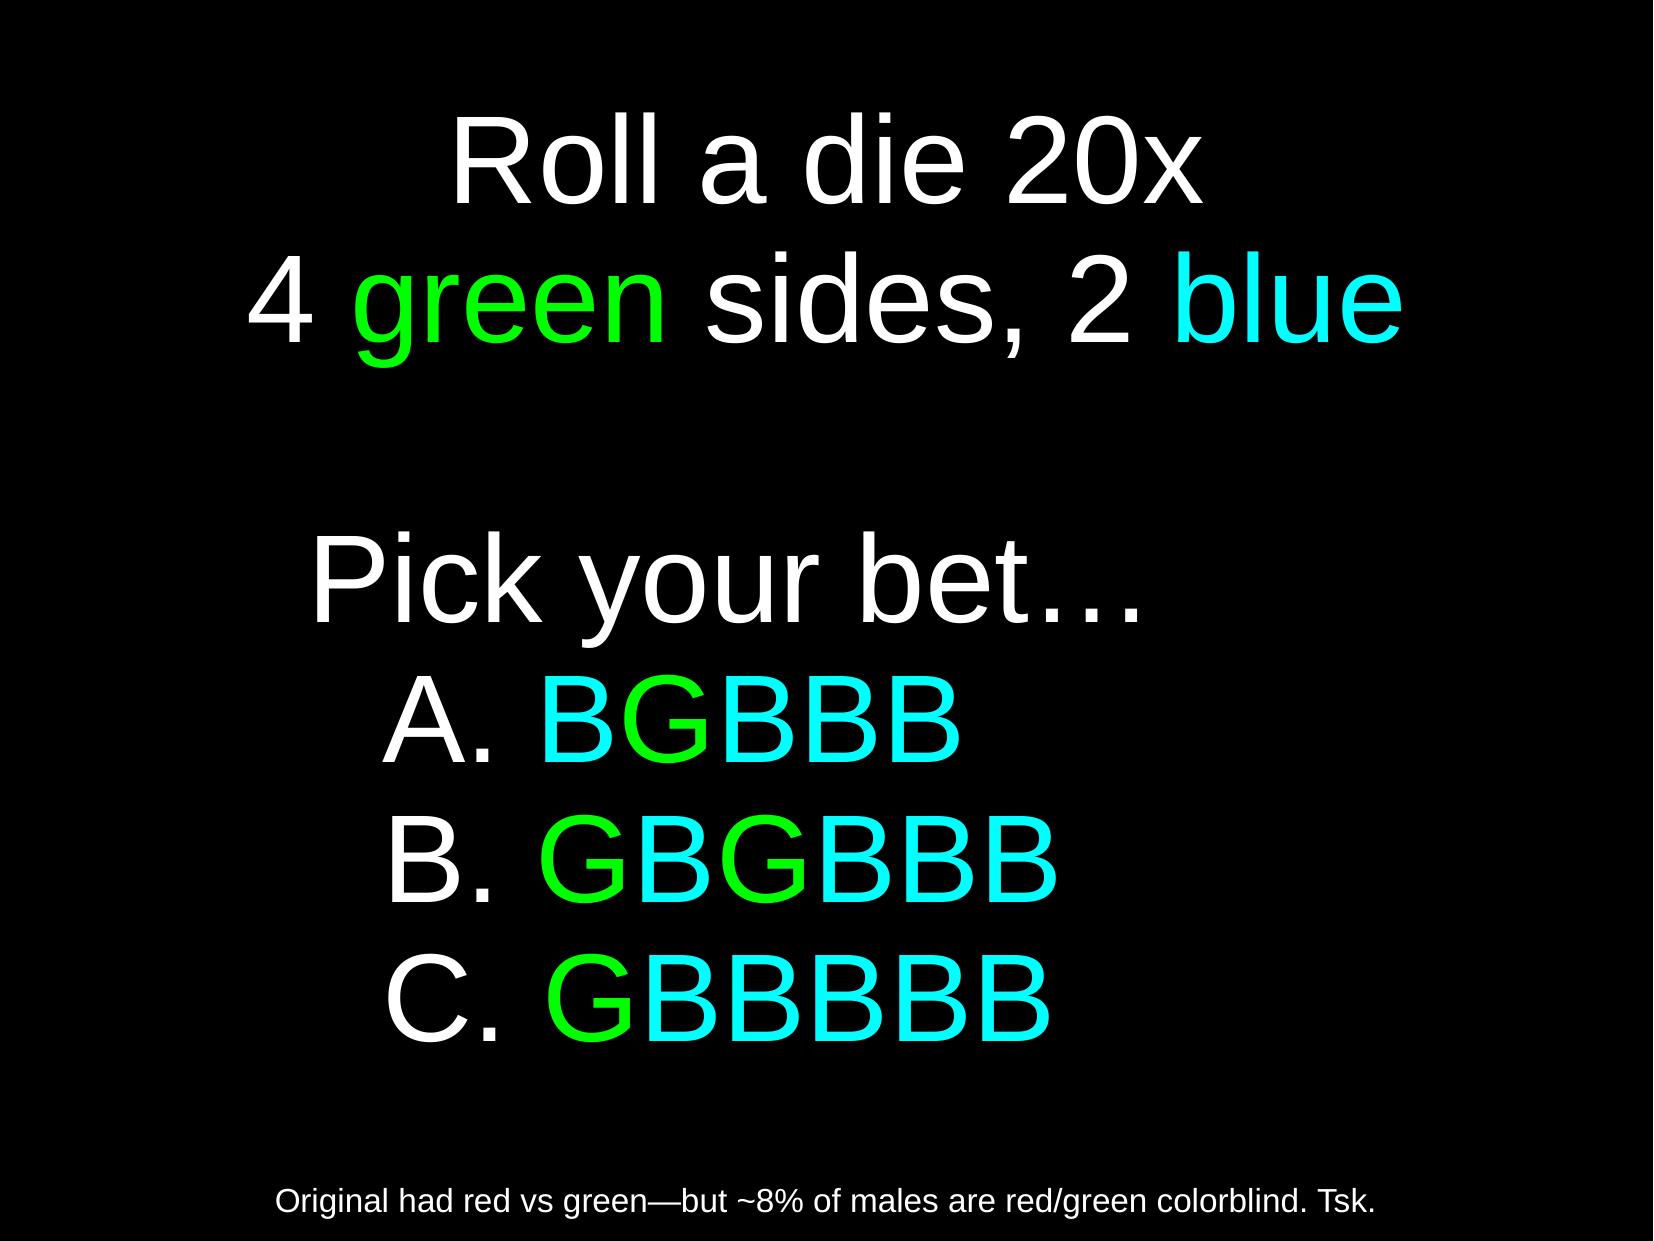

# Roll a die 20x
4 green sides, 2 blue
			Pick your bet…
				A. BGBBB
				B. GBGBBB
				C. GBBBBB
Original had red vs green—but ~8% of males are red/green colorblind. Tsk.